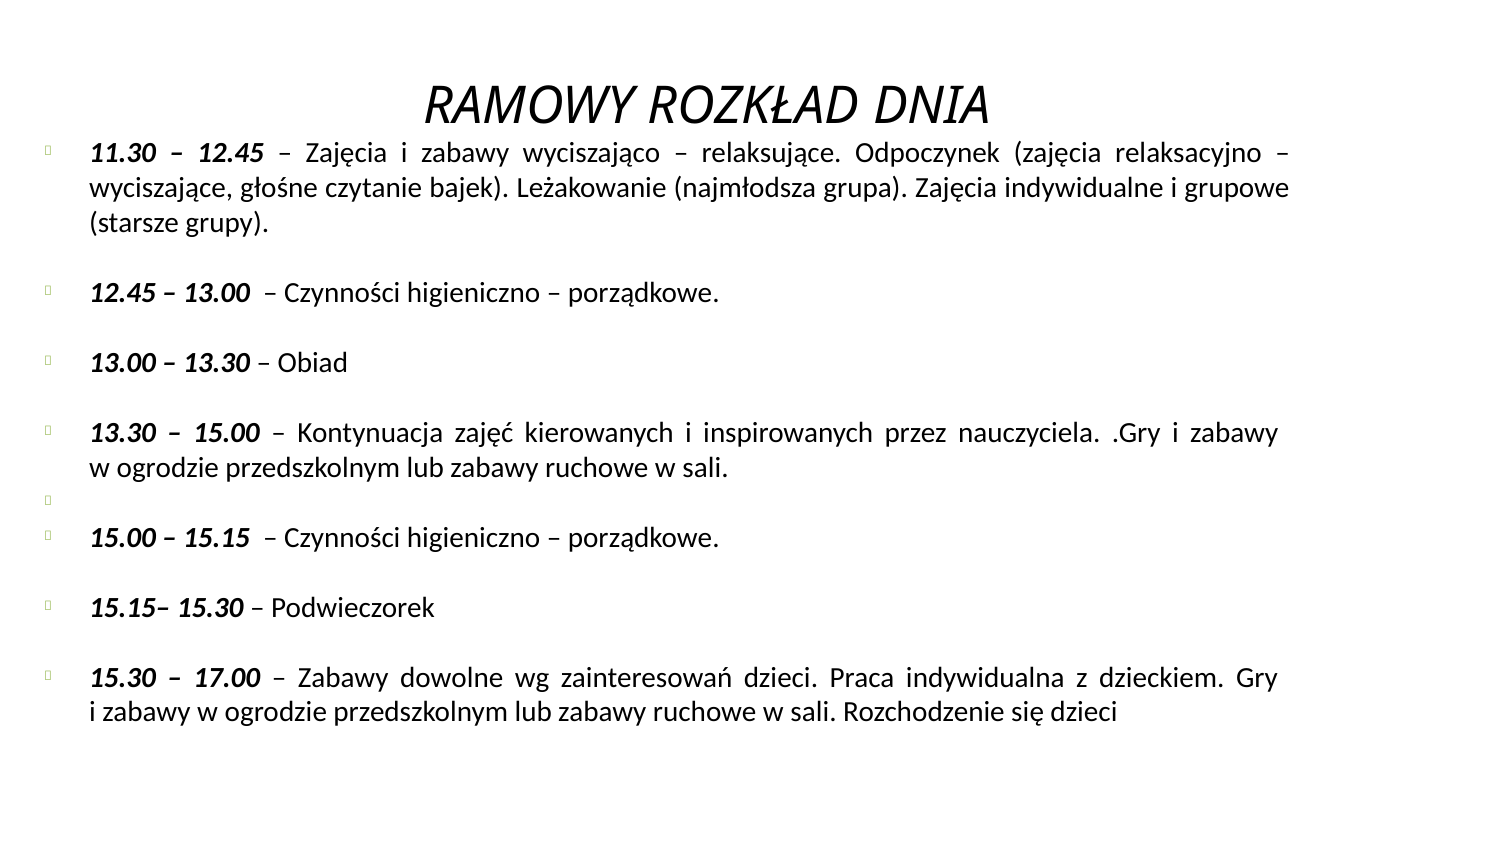

RAMOWY ROZKŁAD DNIA
11.30 – 12.45 – Zajęcia i zabawy wyciszająco – relaksujące. Odpoczynek (zajęcia relaksacyjno – wyciszające, głośne czytanie bajek). Leżakowanie (najmłodsza grupa). Zajęcia indywidualne i grupowe (starsze grupy).
12.45 – 13.00 – Czynności higieniczno – porządkowe.
13.00 – 13.30 – Obiad
13.30 – 15.00 – Kontynuacja zajęć kierowanych i inspirowanych przez nauczyciela. .Gry i zabawy
w ogrodzie przedszkolnym lub zabawy ruchowe w sali.
15.00 – 15.15 – Czynności higieniczno – porządkowe.
15.15– 15.30 – Podwieczorek
15.30 – 17.00 – Zabawy dowolne wg zainteresowań dzieci. Praca indywidualna z dzieckiem. Gry
i zabawy w ogrodzie przedszkolnym lub zabawy ruchowe w sali. Rozchodzenie się dzieci